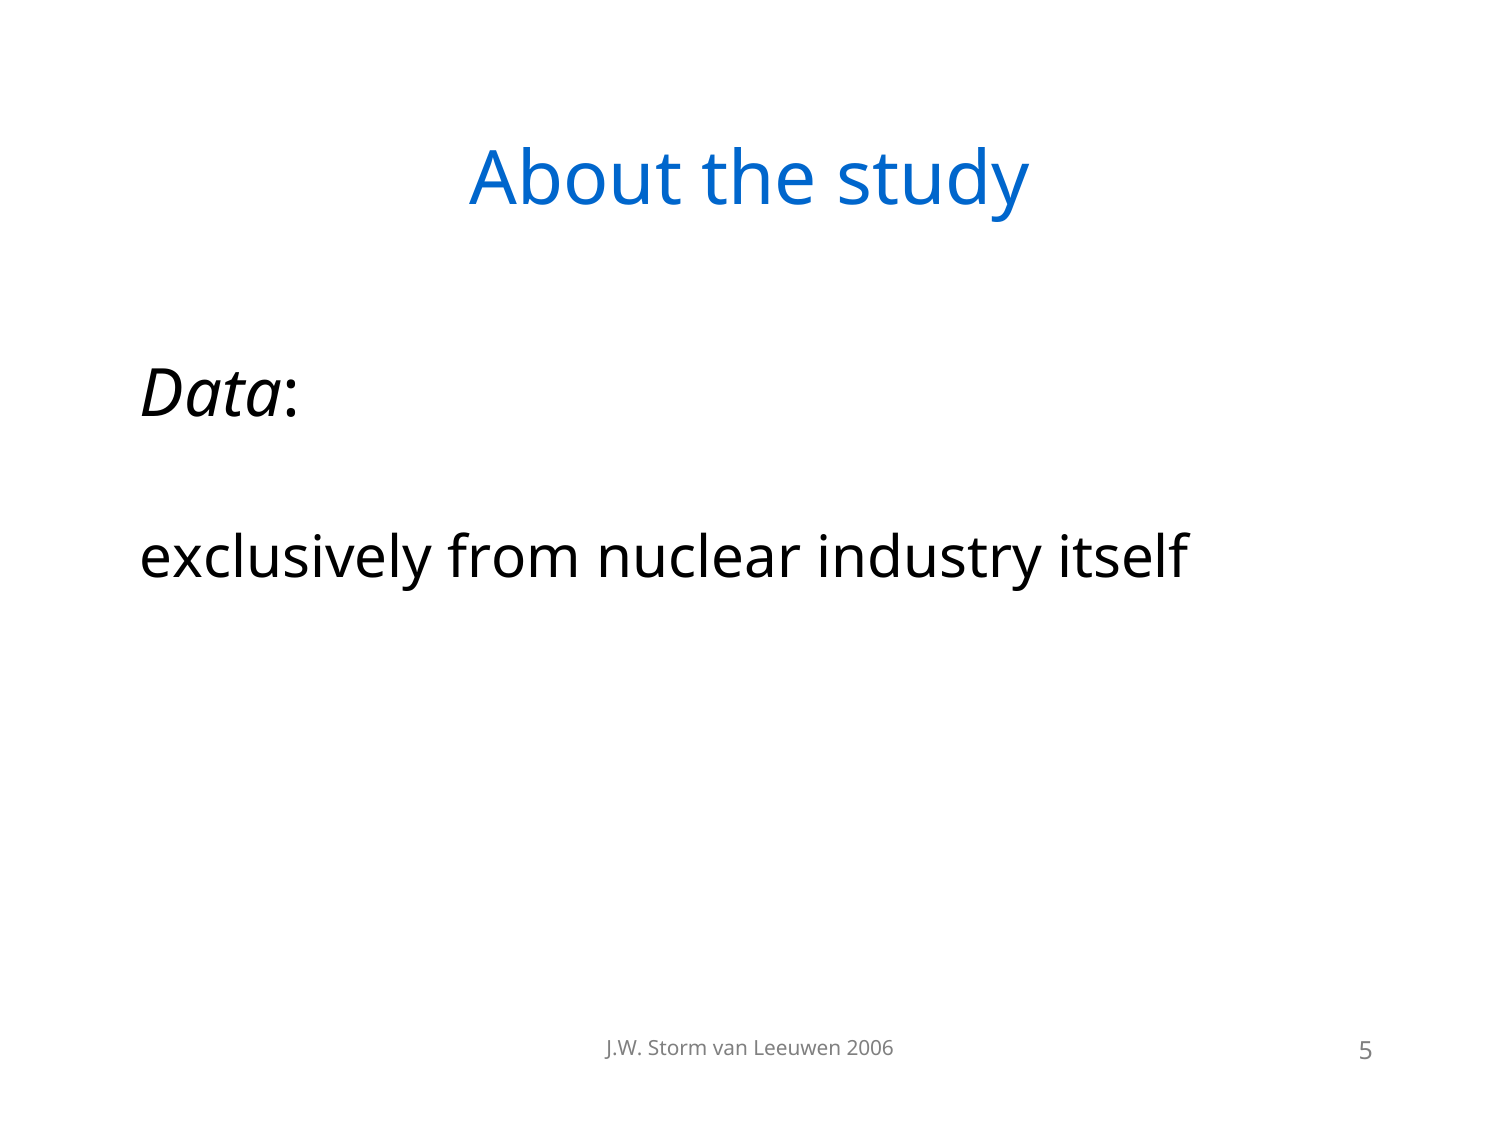

# About the study
Data:
exclusively from nuclear industry itself
J.W. Storm van Leeuwen 2006
5